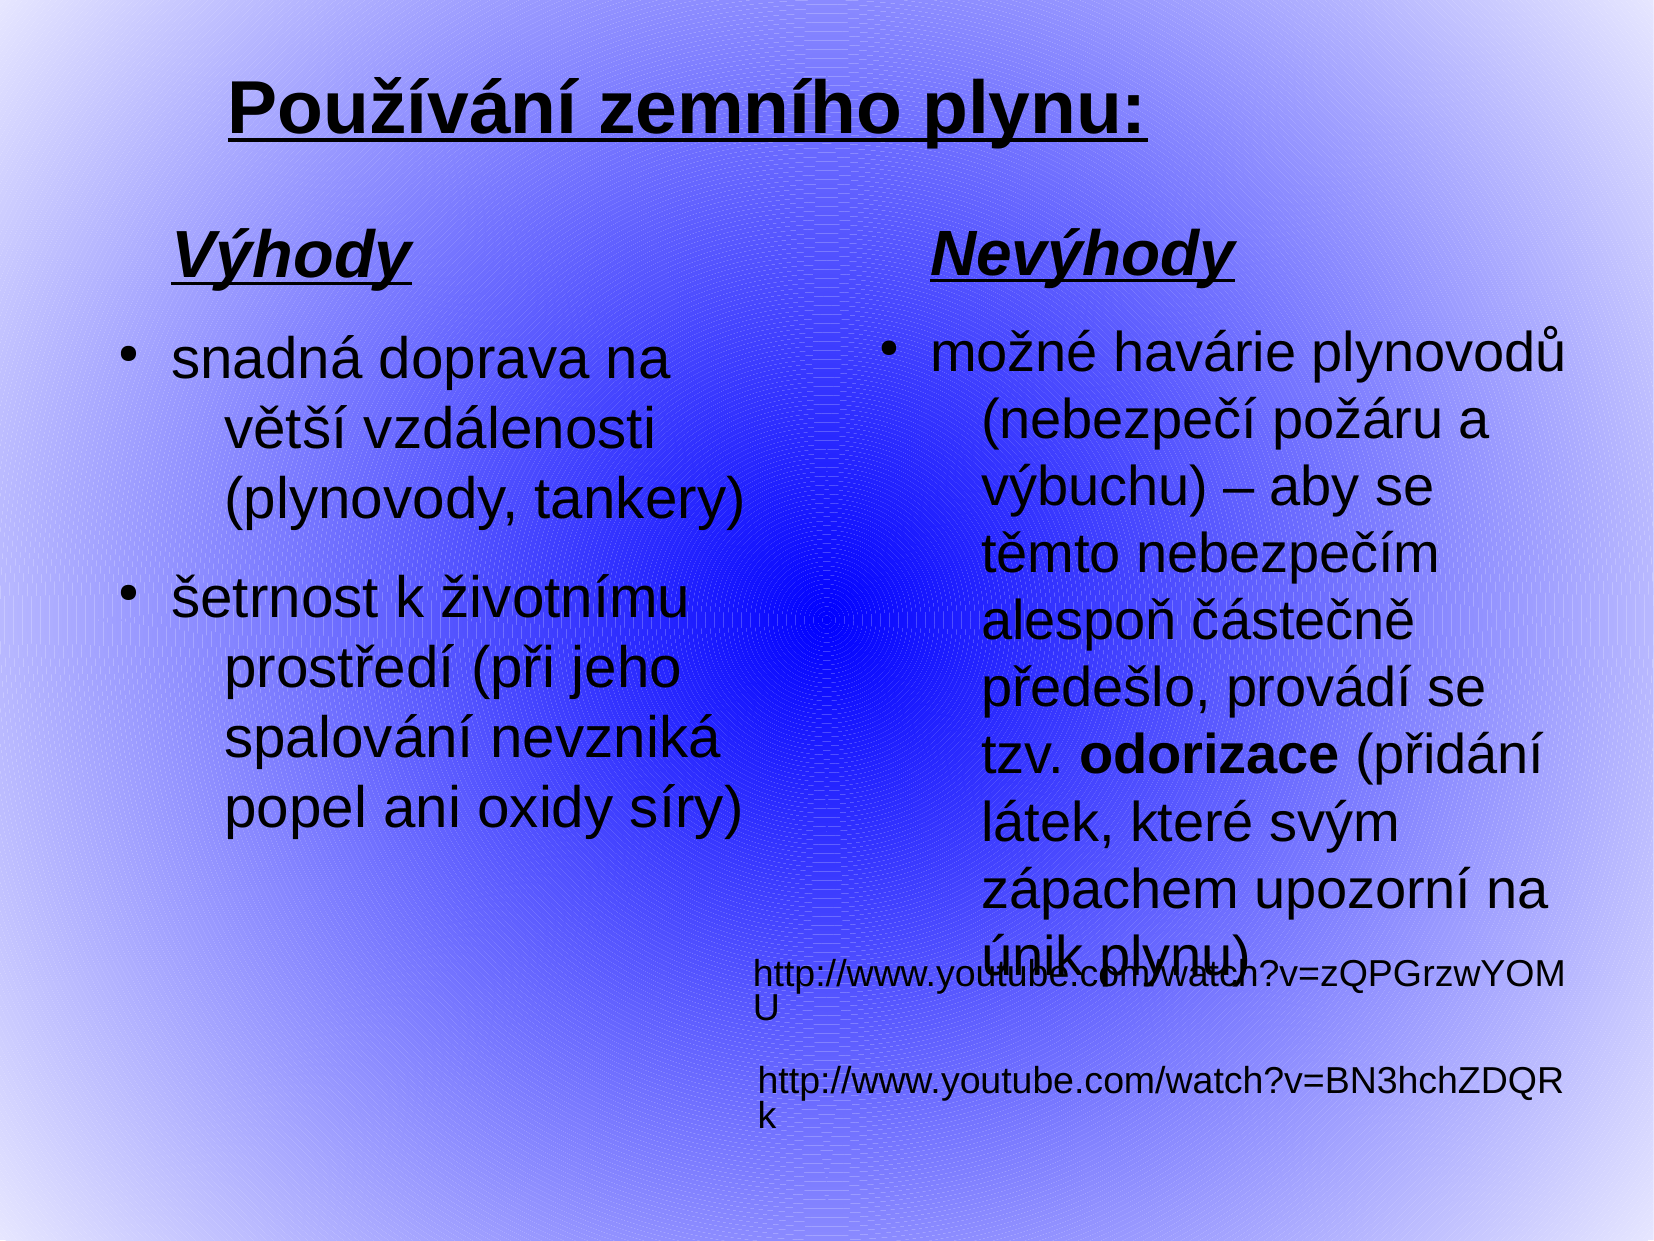

# Používání zemního plynu:
Výhody
snadná doprava na větší vzdálenosti (plynovody, tankery)
šetrnost k životnímu prostředí (při jeho spalování nevzniká popel ani oxidy síry)
Nevýhody
možné havárie plynovodů (nebezpečí požáru a výbuchu) – aby se těmto nebezpečím alespoň částečně předešlo, provádí se tzv. odorizace (přidání látek, které svým zápachem upozorní na únik plynu)
http://www.youtube.com/watch?v=zQPGrzwYOMU
http://www.youtube.com/watch?v=BN3hchZDQRk